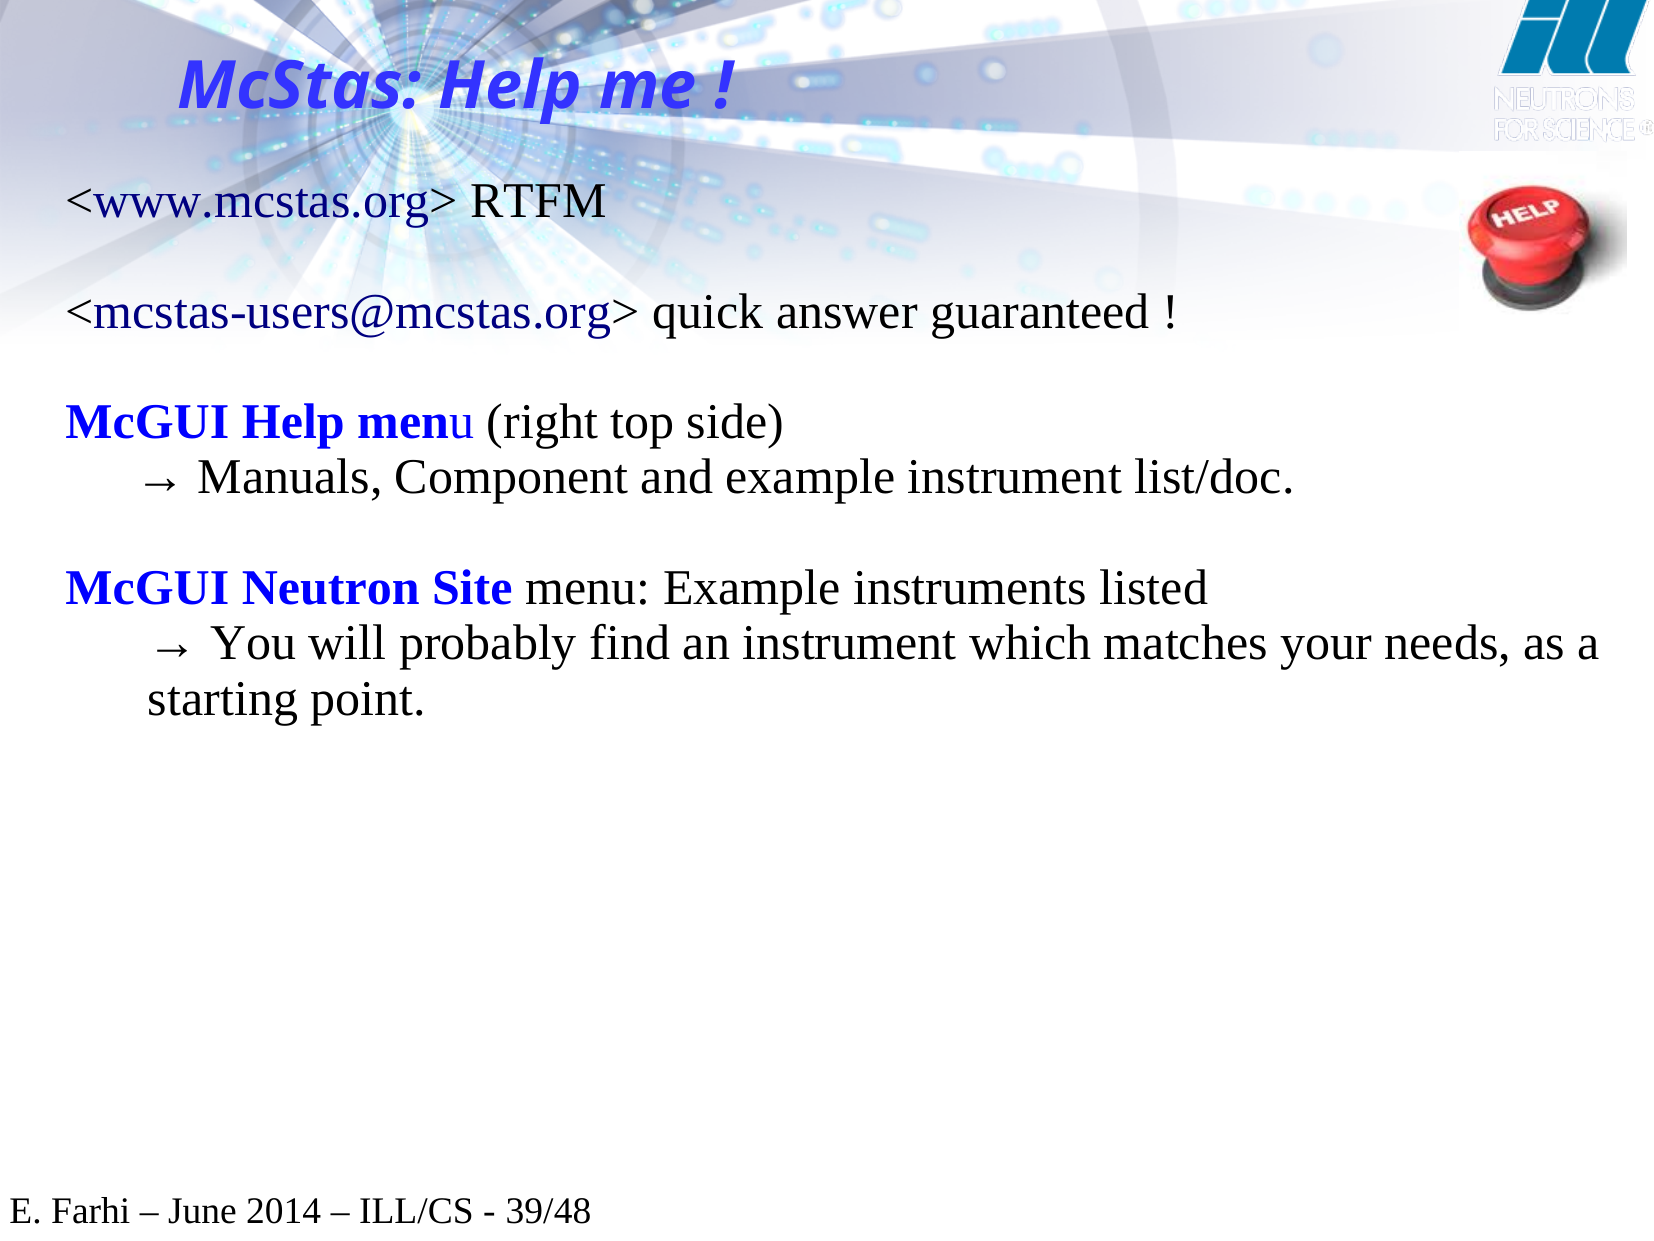

McStas: Help me !
<www.mcstas.org> RTFM
<mcstas-users@mcstas.org> quick answer guaranteed !
McGUI Help menu (right top side)
→ Manuals, Component and example instrument list/doc.
McGUI Neutron Site menu: Example instruments listed
→ You will probably find an instrument which matches your needs, as a starting point.